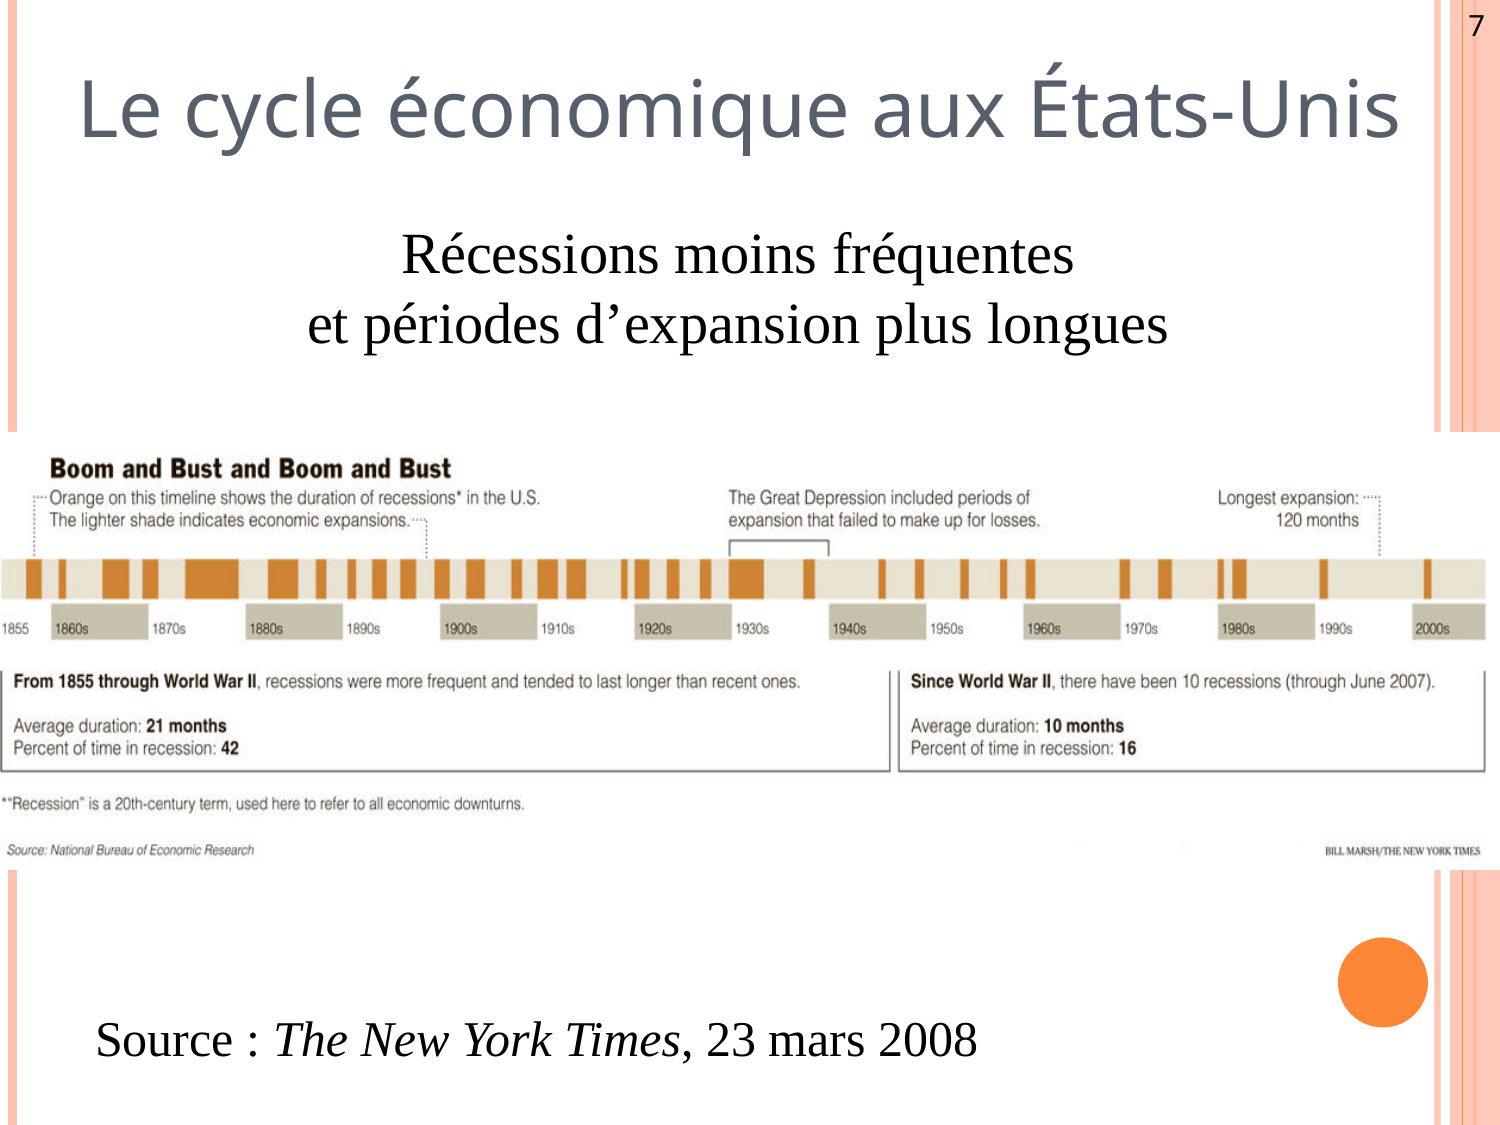

# Le cycle économique aux États-Unis
Récessions moins fréquentes
et périodes d’expansion plus longues
Source : The New York Times, 23 mars 2008